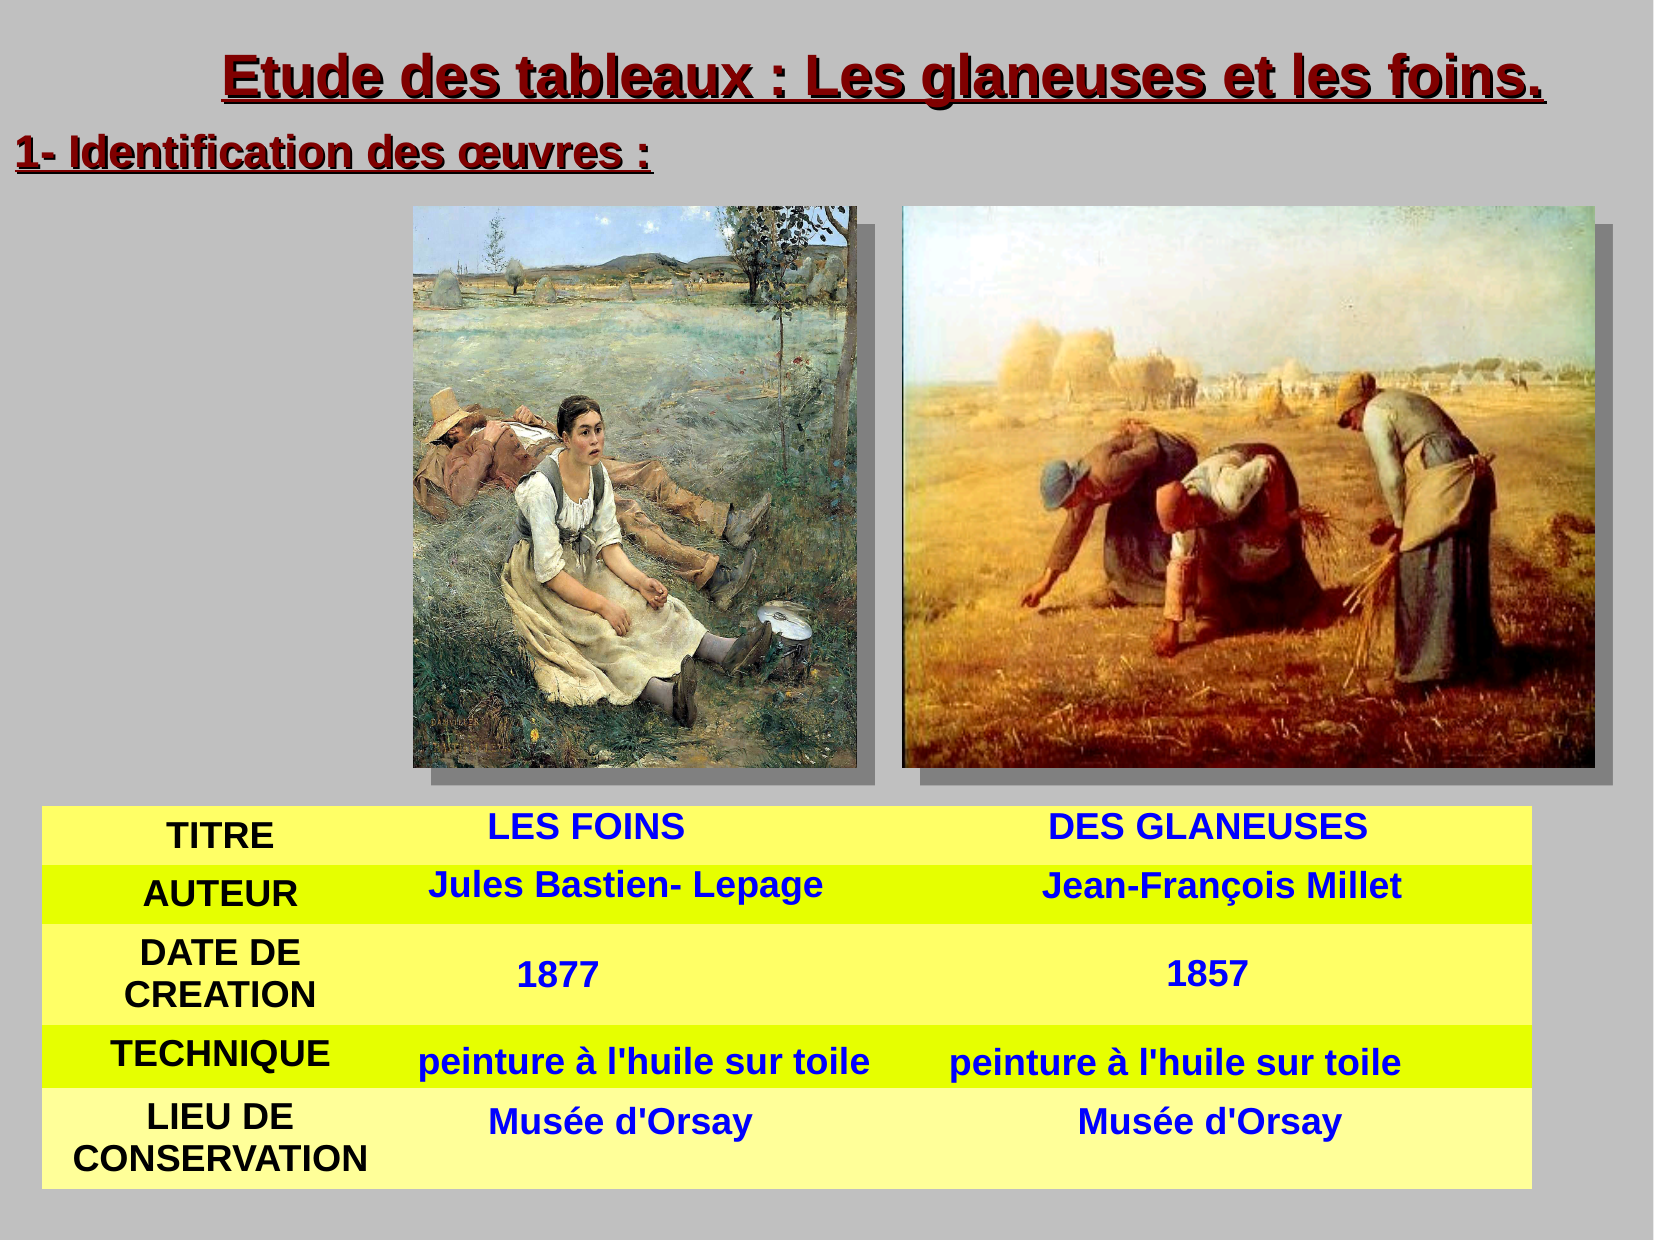

Etude des tableaux : Les glaneuses et les foins.
1- Identification des œuvres :
LES FOINS
DES GLANEUSES
| TITRE | | |
| --- | --- | --- |
| AUTEUR | | |
| DATE DE CREATION | | |
| TECHNIQUE | | |
| LIEU DE CONSERVATION | | |
Jules Bastien- Lepage
Jean-François Millet
1857
1877
peinture à l'huile sur toile
peinture à l'huile sur toile
Musée d'Orsay
Musée d'Orsay